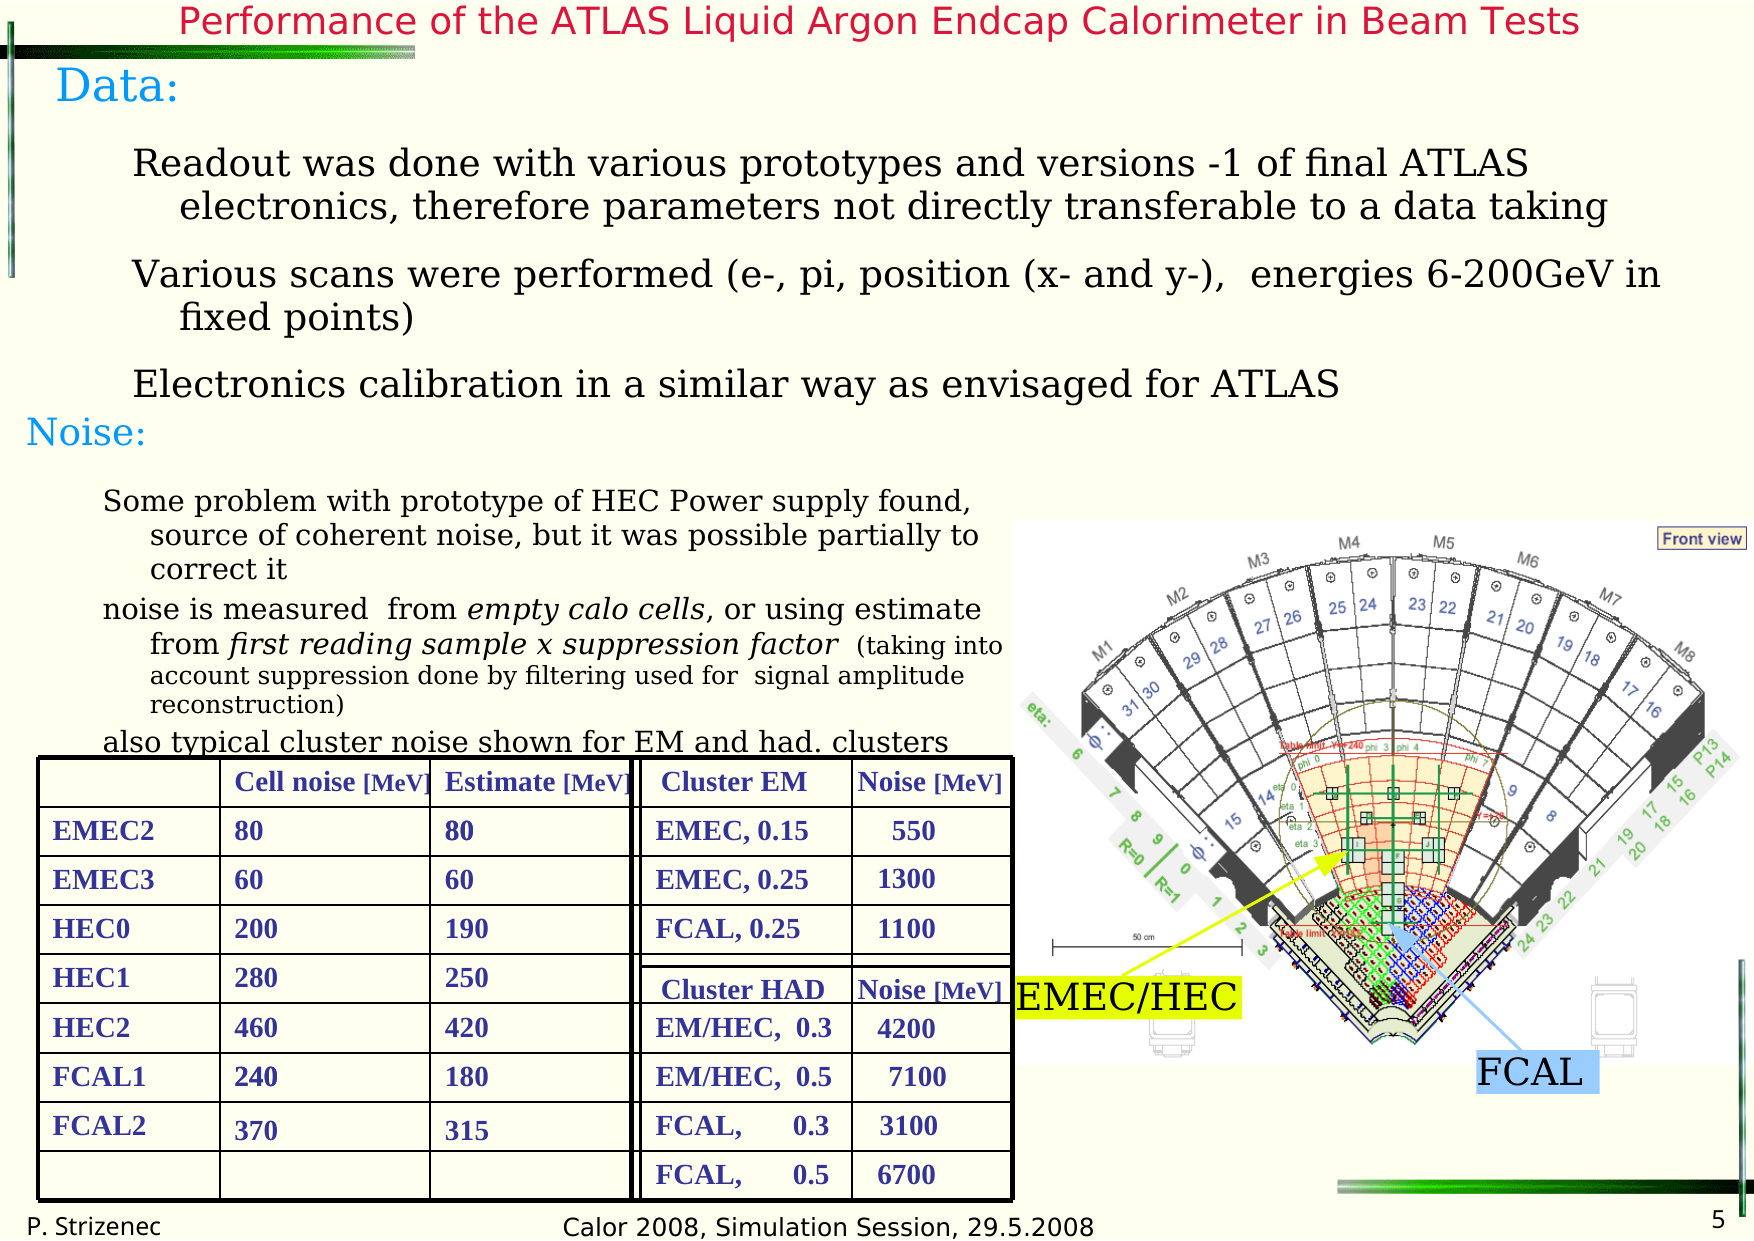

Performance of the ATLAS Liquid Argon Endcap Calorimeter in Beam Tests
# Data:
Readout was done with various prototypes and versions -1 of final ATLAS electronics, therefore parameters not directly transferable to a data taking
Various scans were performed (e-, pi, position (x- and y-), energies 6-200GeV in fixed points)
Electronics calibration in a similar way as envisaged for ATLAS
Noise:
Some problem with prototype of HEC Power supply found, source of coherent noise, but it was possible partially to correct it
noise is measured from empty calo cells, or using estimate from first reading sample x suppression factor (taking into account suppression done by filtering used for signal amplitude reconstruction)
also typical cluster noise shown for EM and had. clusters
Cell noise [MeV]
Estimate [MeV]
Noise [MeV]
Cluster EM
EMEC2
80
80
80
EMEC, 0.15
 550
1300
EMEC3
60
60
EMEC, 0.25
HEC0
200
190
FCAL, 0.25
1100
HEC1
280
250
Noise [MeV]
Cluster HAD
EMEC/HEC
HEC2
460
420
EM/HEC, 0.3
4200
FCAL
240
240
EM/HEC, 0.5
7100
FCAL1
180
FCAL2
FCAL, 0.3
3100
370
315
FCAL, 0.5
6700
P. Strizenec
Calor 2008, Simulation Session, 29.5.2008